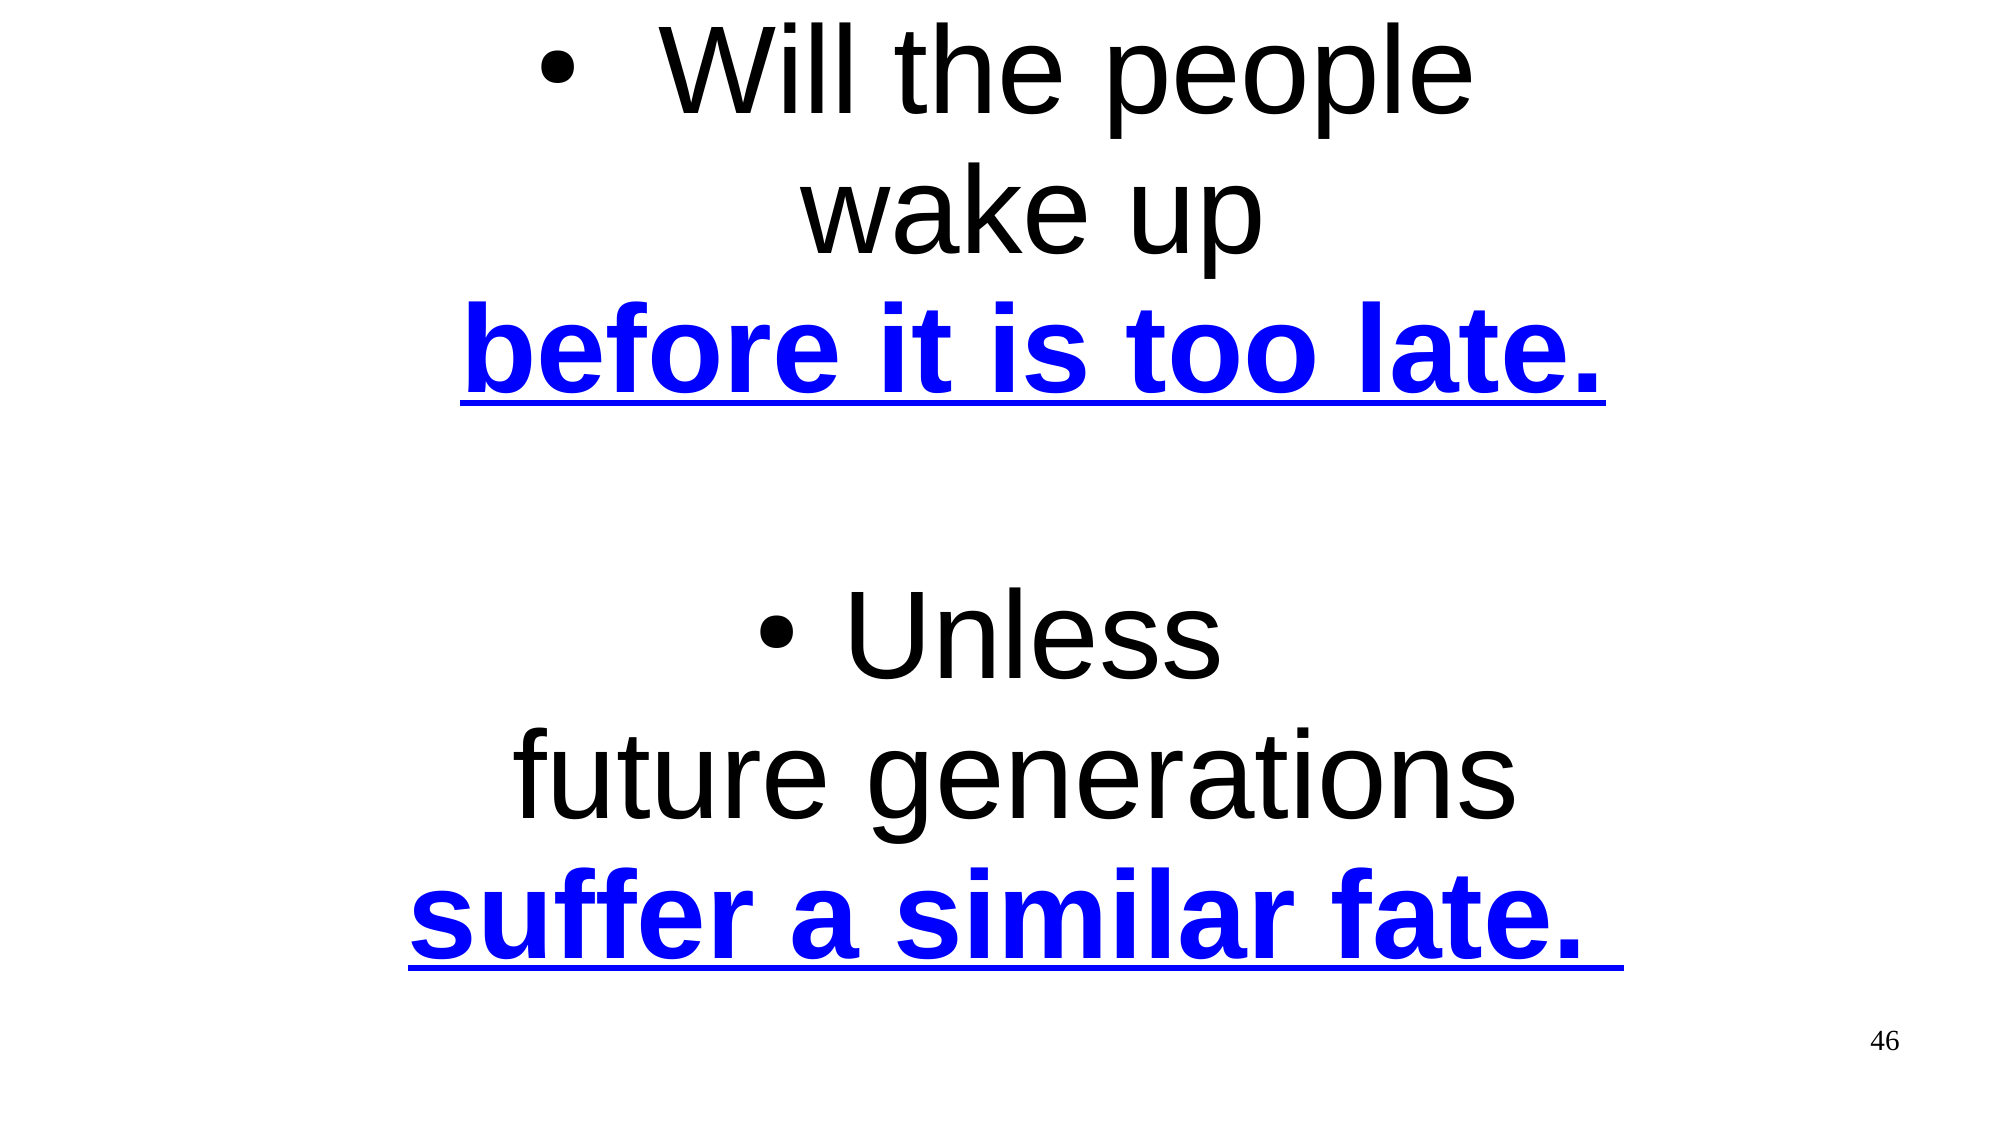

# Will the people wake up before it is too late.
 Unless
future generations
suffer a similar fate.
46